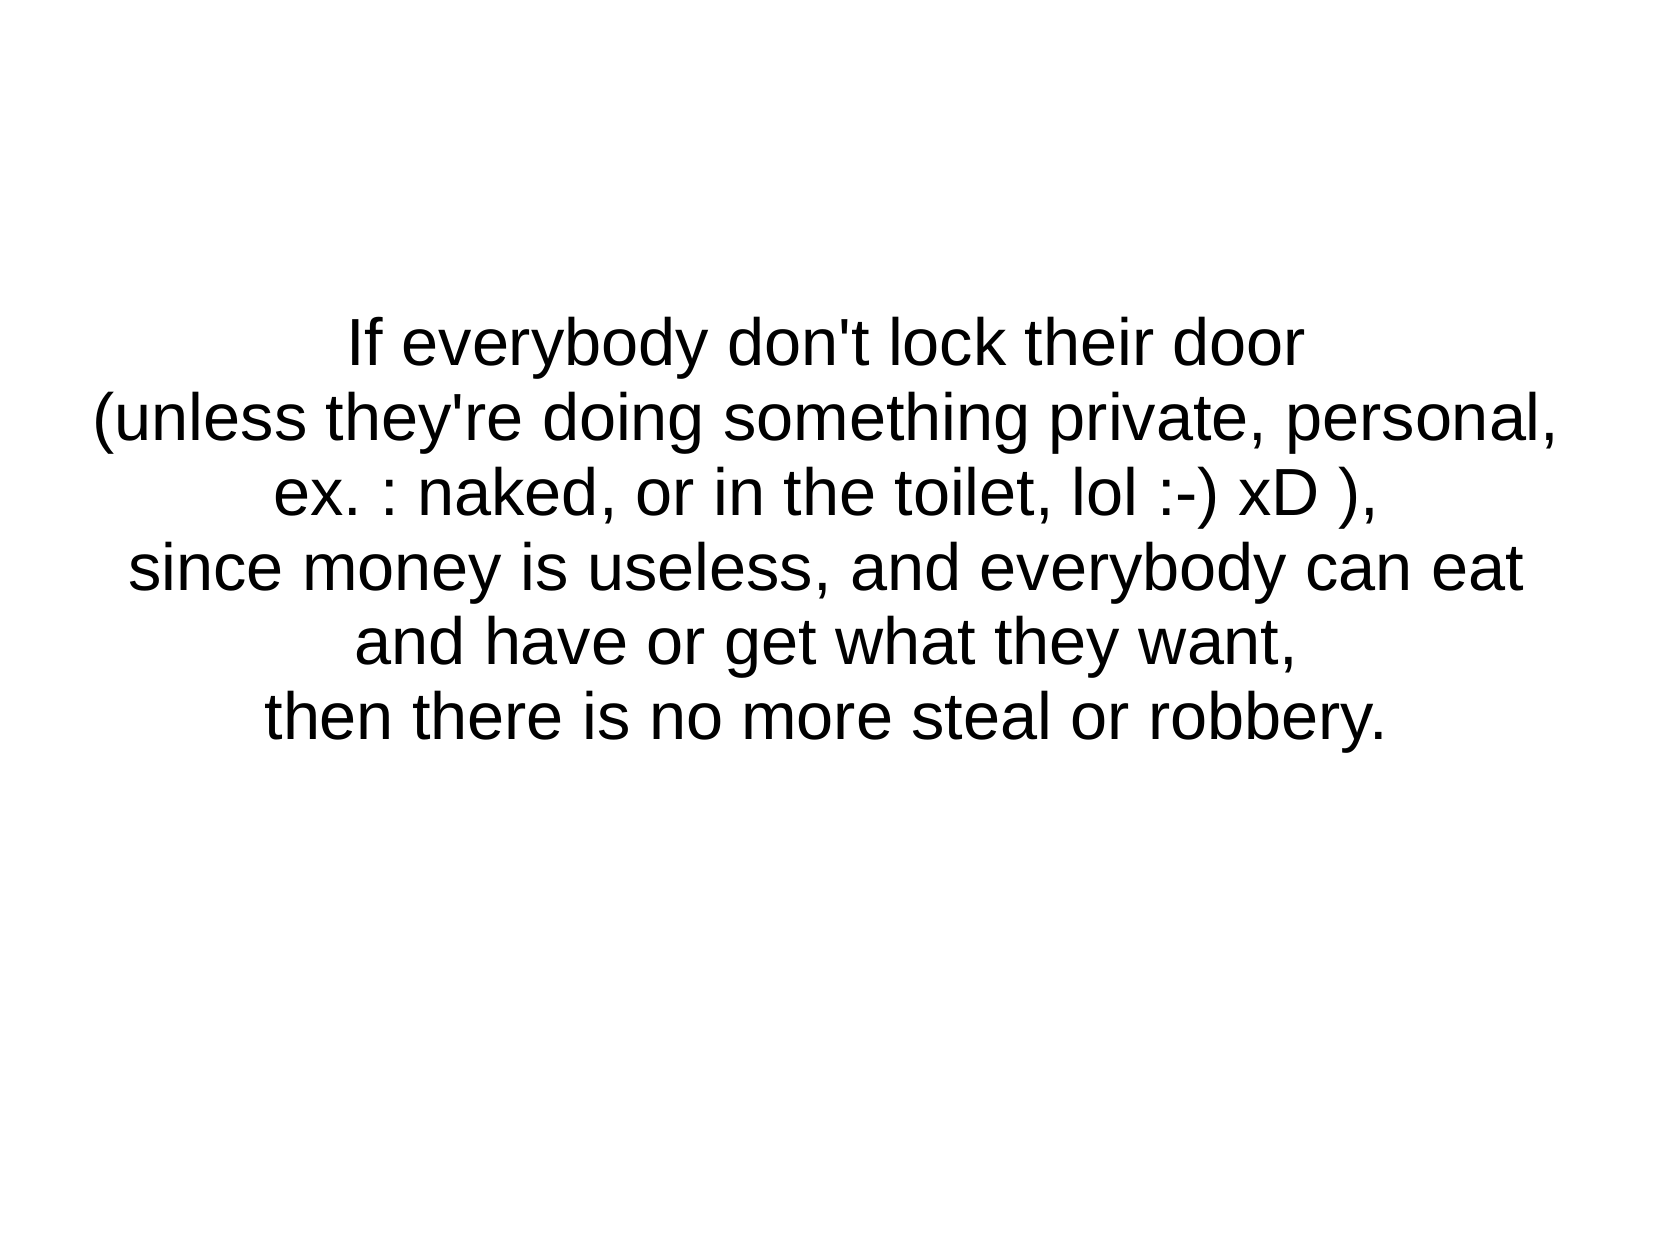

# If everybody don't lock their door
(unless they're doing something private, personal, ex. : naked, or in the toilet, lol :-) xD ),
since money is useless, and everybody can eat and have or get what they want,
then there is no more steal or robbery.